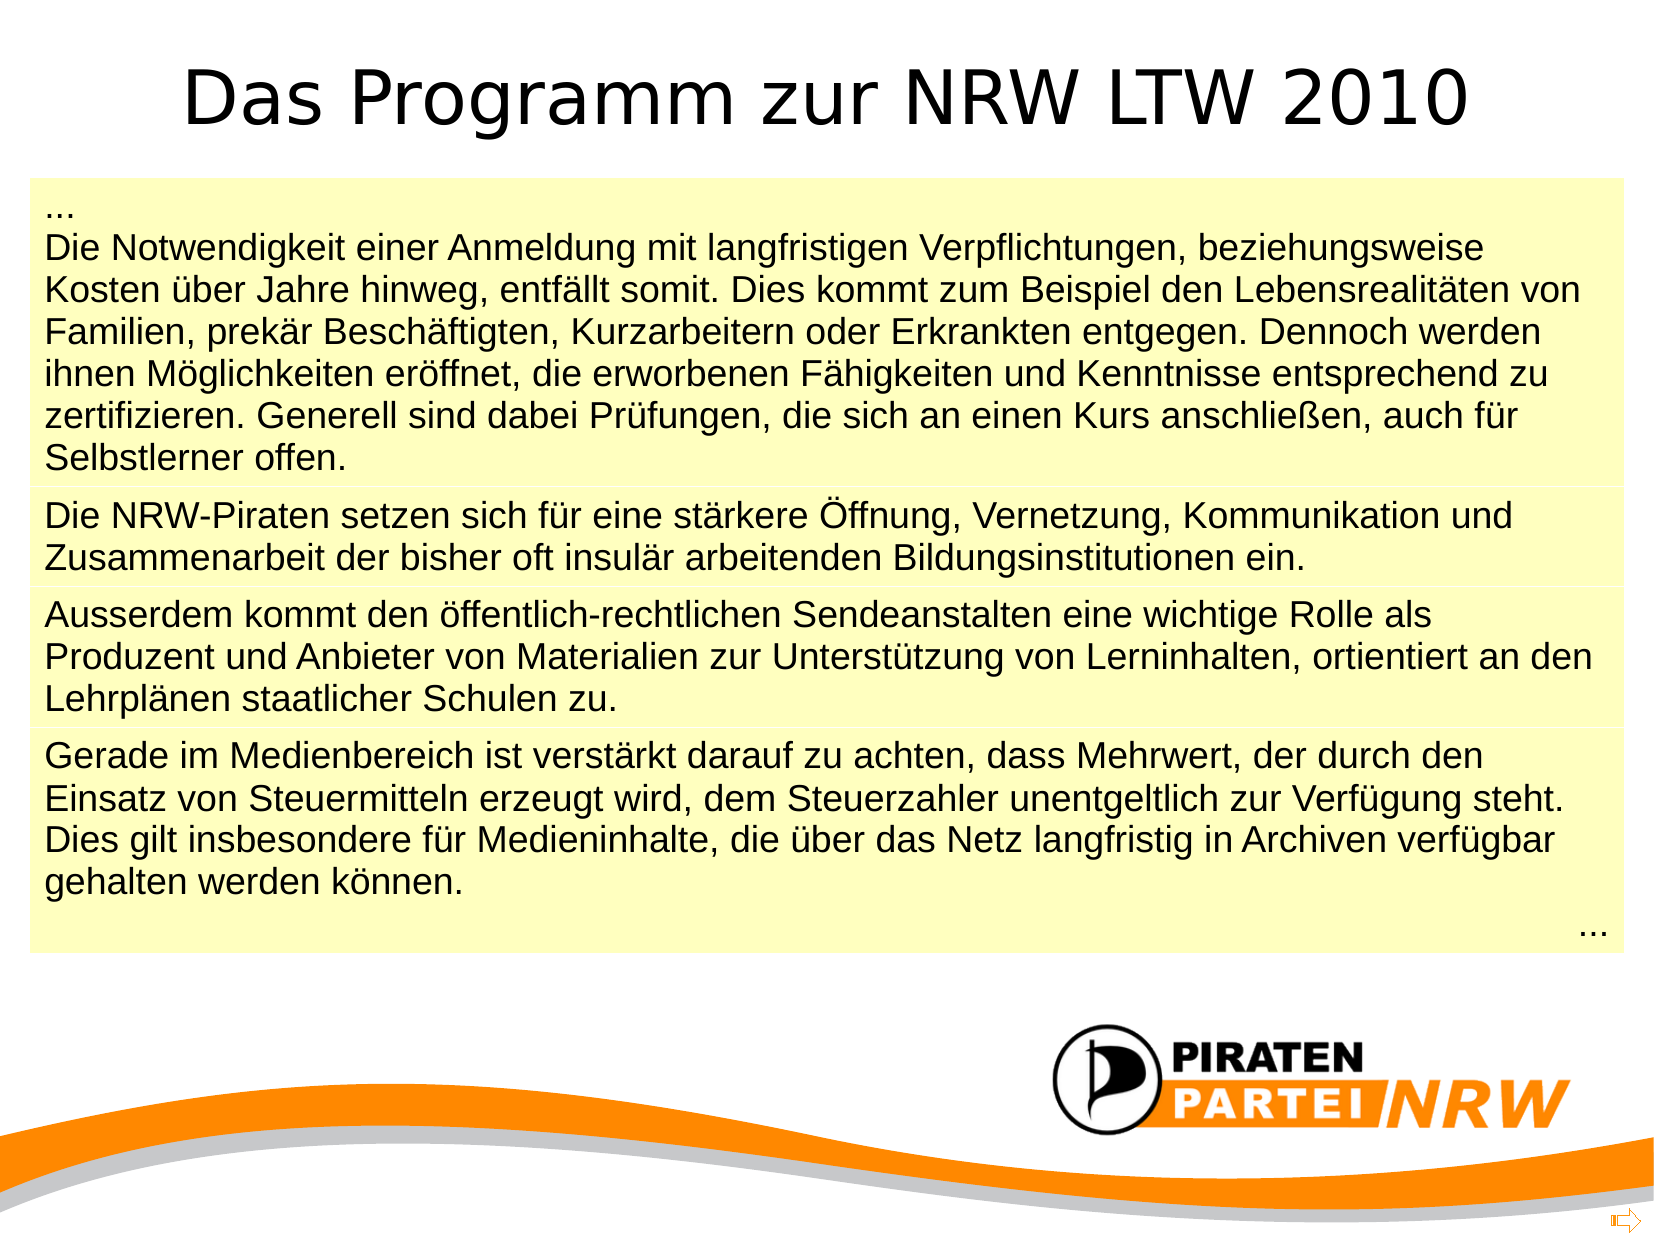

# Das Programm zur NRW LTW 2010
| ... Die Notwendigkeit einer Anmeldung mit langfristigen Verpflichtungen, beziehungsweise Kosten über Jahre hinweg, entfällt somit. Dies kommt zum Beispiel den Lebensrealitäten von Familien, prekär Beschäftigten, Kurzarbeitern oder Erkrankten entgegen. Dennoch werden ihnen Möglichkeiten eröffnet, die erworbenen Fähigkeiten und Kenntnisse entsprechend zu zertifizieren. Generell sind dabei Prüfungen, die sich an einen Kurs anschließen, auch für Selbstlerner offen. |
| --- |
| Die NRW-Piraten setzen sich für eine stärkere Öffnung, Vernetzung, Kommunikation und Zusammenarbeit der bisher oft insulär arbeitenden Bildungsinstitutionen ein. |
| Ausserdem kommt den öffentlich-rechtlichen Sendeanstalten eine wichtige Rolle als Produzent und Anbieter von Materialien zur Unterstützung von Lerninhalten, ortientiert an den Lehrplänen staatlicher Schulen zu. |
| Gerade im Medienbereich ist verstärkt darauf zu achten, dass Mehrwert, der durch den Einsatz von Steuermitteln erzeugt wird, dem Steuerzahler unentgeltlich zur Verfügung steht. Dies gilt insbesondere für Medieninhalte, die über das Netz langfristig in Archiven verfügbar gehalten werden können. ... |